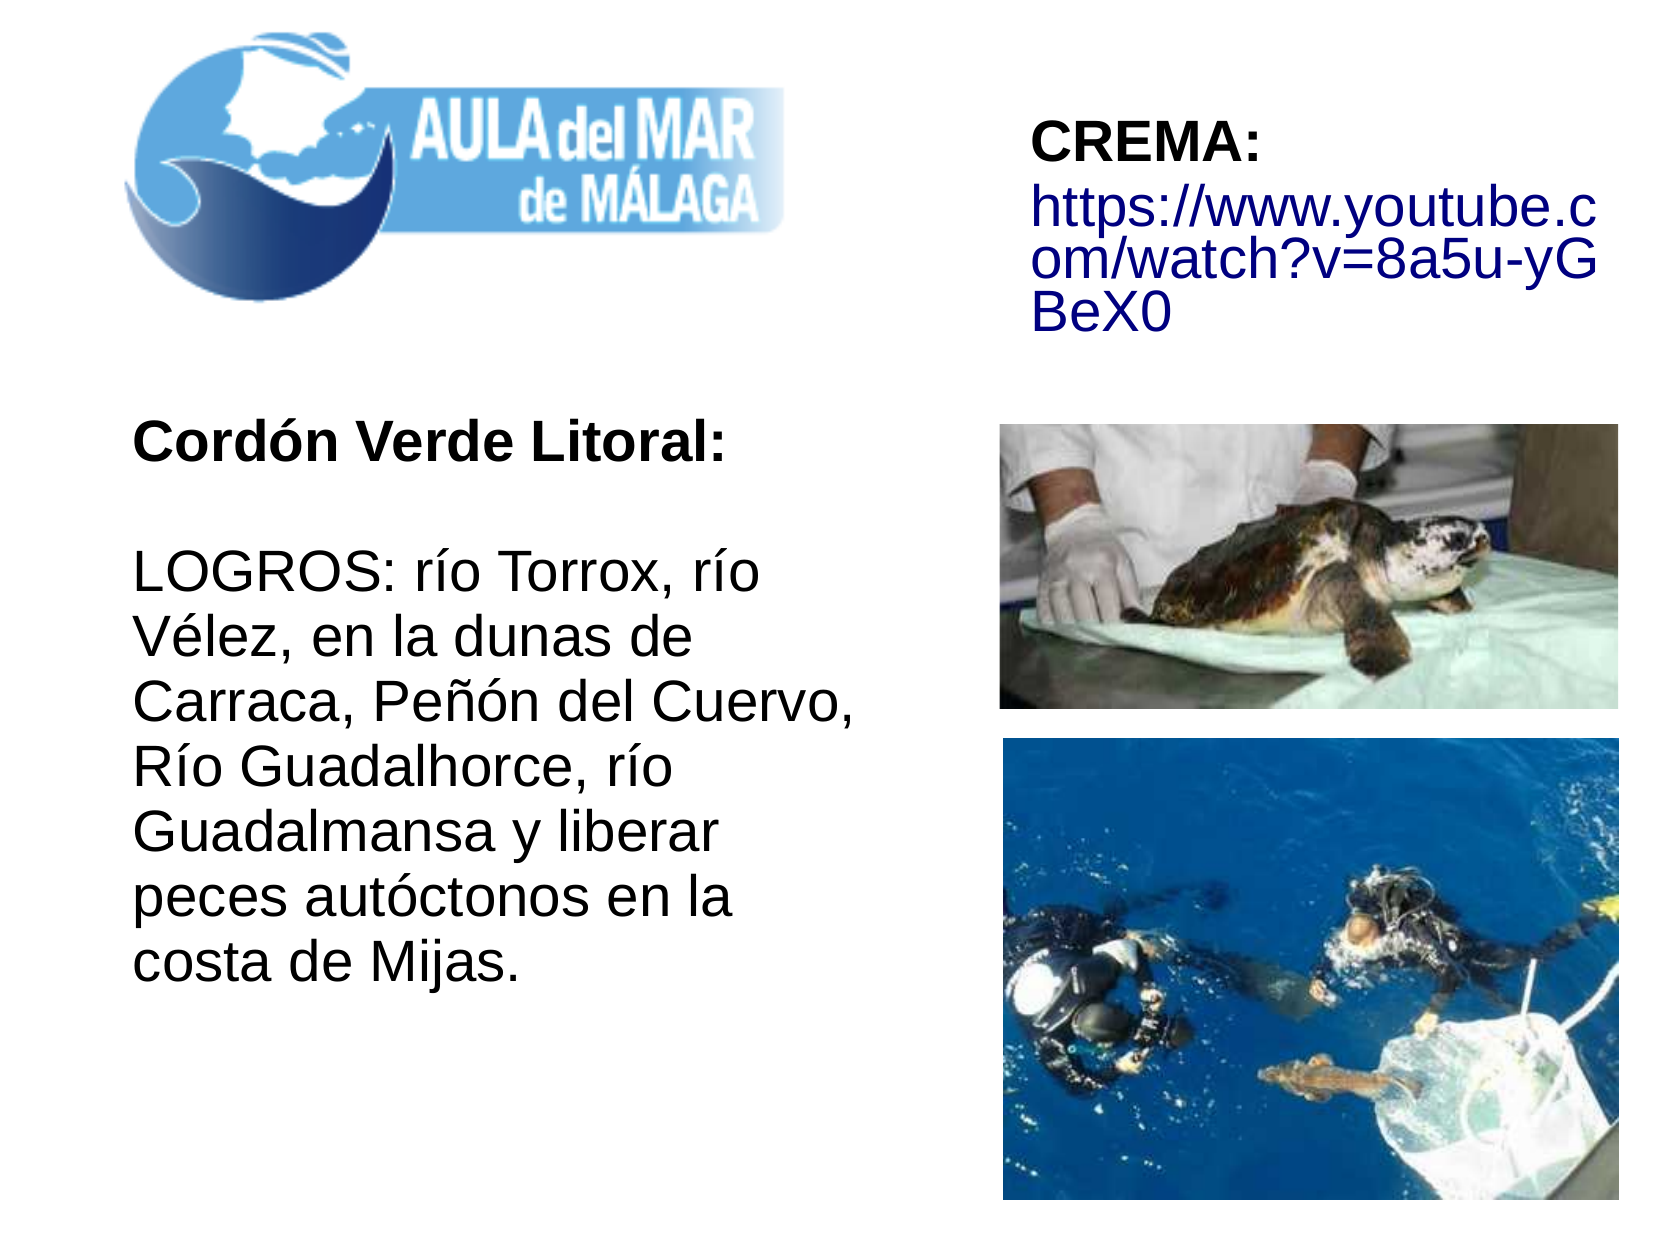

CREMA:
https://www.youtube.com/watch?v=8a5u-yGBeX0
Cordón Verde Litoral:
LOGROS: río Torrox, río Vélez, en la dunas de Carraca, Peñón del Cuervo, Río Guadalhorce, río Guadalmansa y liberar peces autóctonos en la costa de Mijas.